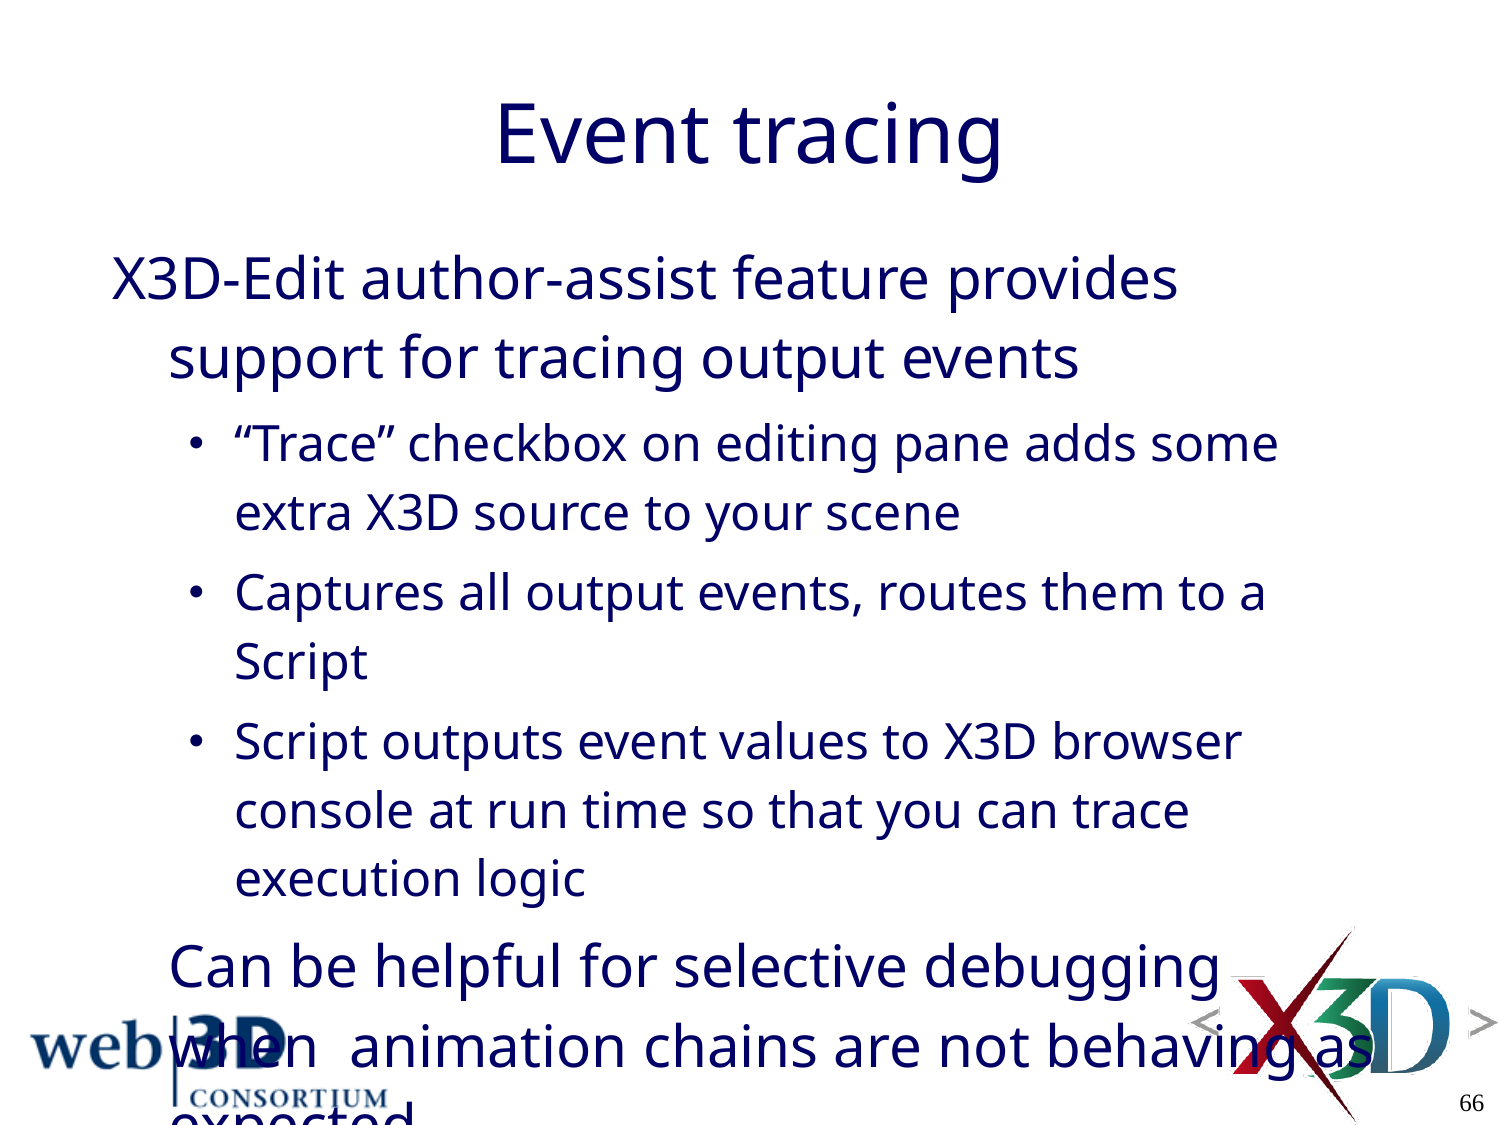

# Event tracing
X3D-Edit author-assist feature provides support for tracing output events
“Trace” checkbox on editing pane adds some extra X3D source to your scene
Captures all output events, routes them to a Script
Script outputs event values to X3D browser console at run time so that you can trace execution logic
Can be helpful for selective debugging when animation chains are not behaving as expected
Available for ROUTE, most event-producing nodes
Simply remove when done troubleshooting